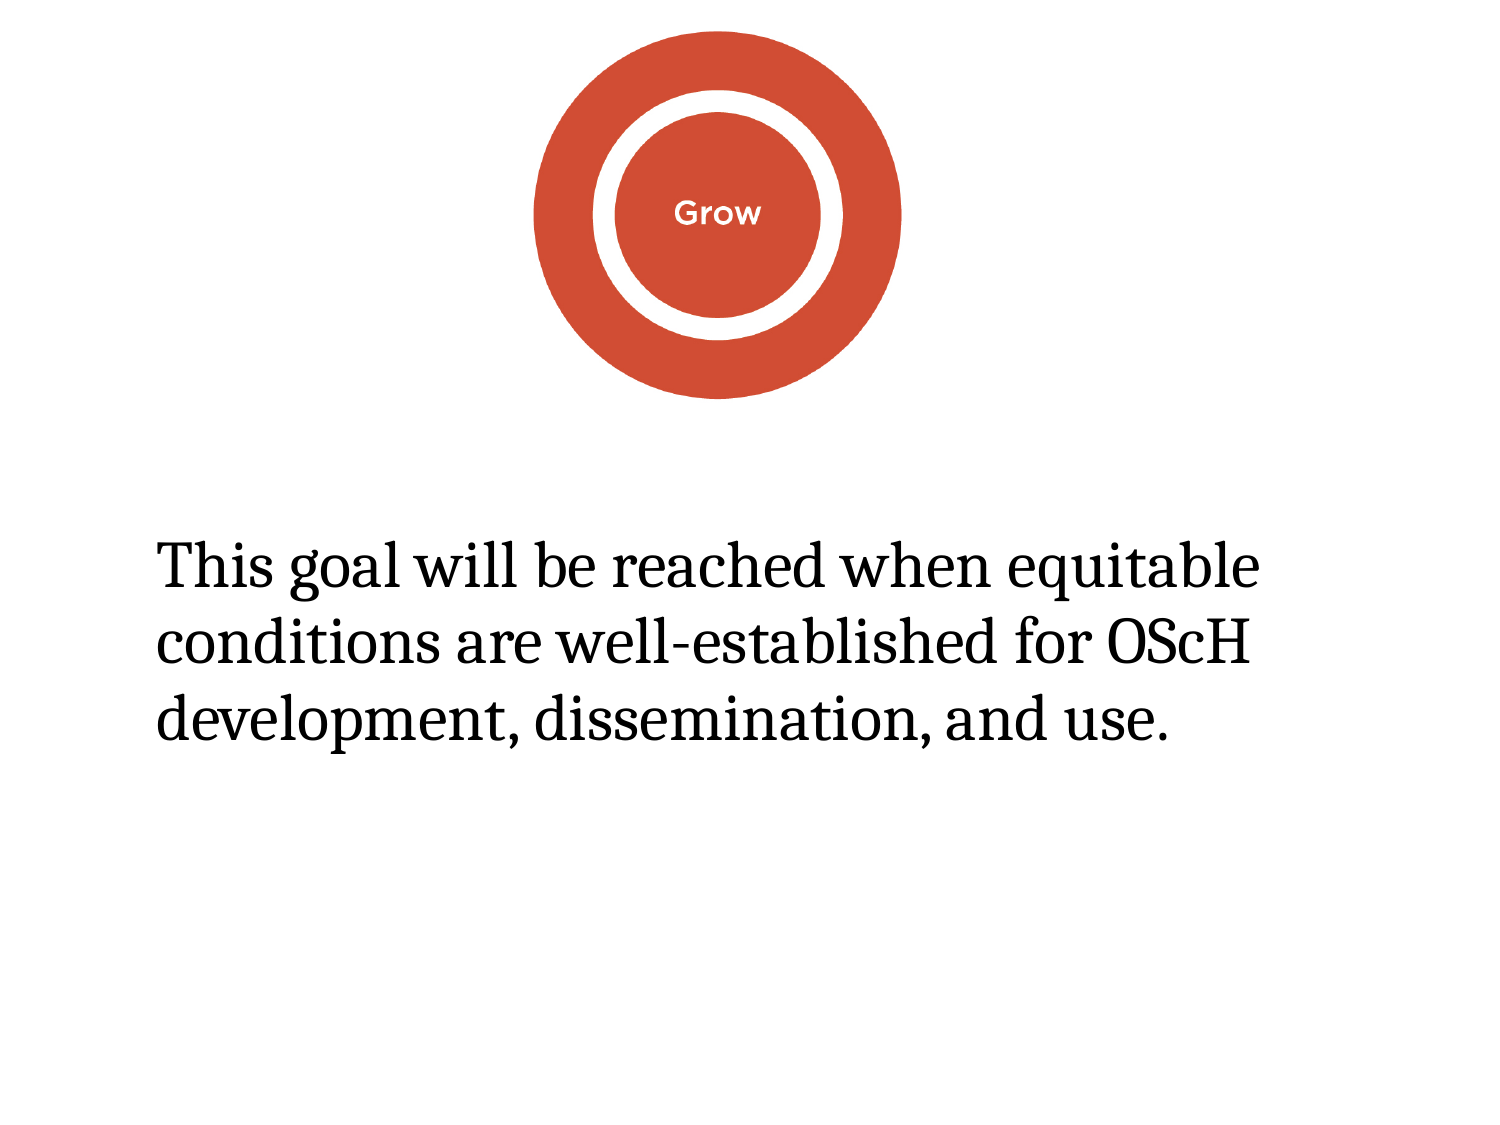

This goal will be reached when equitable conditions are well-established for OScH development, dissemination, and use.